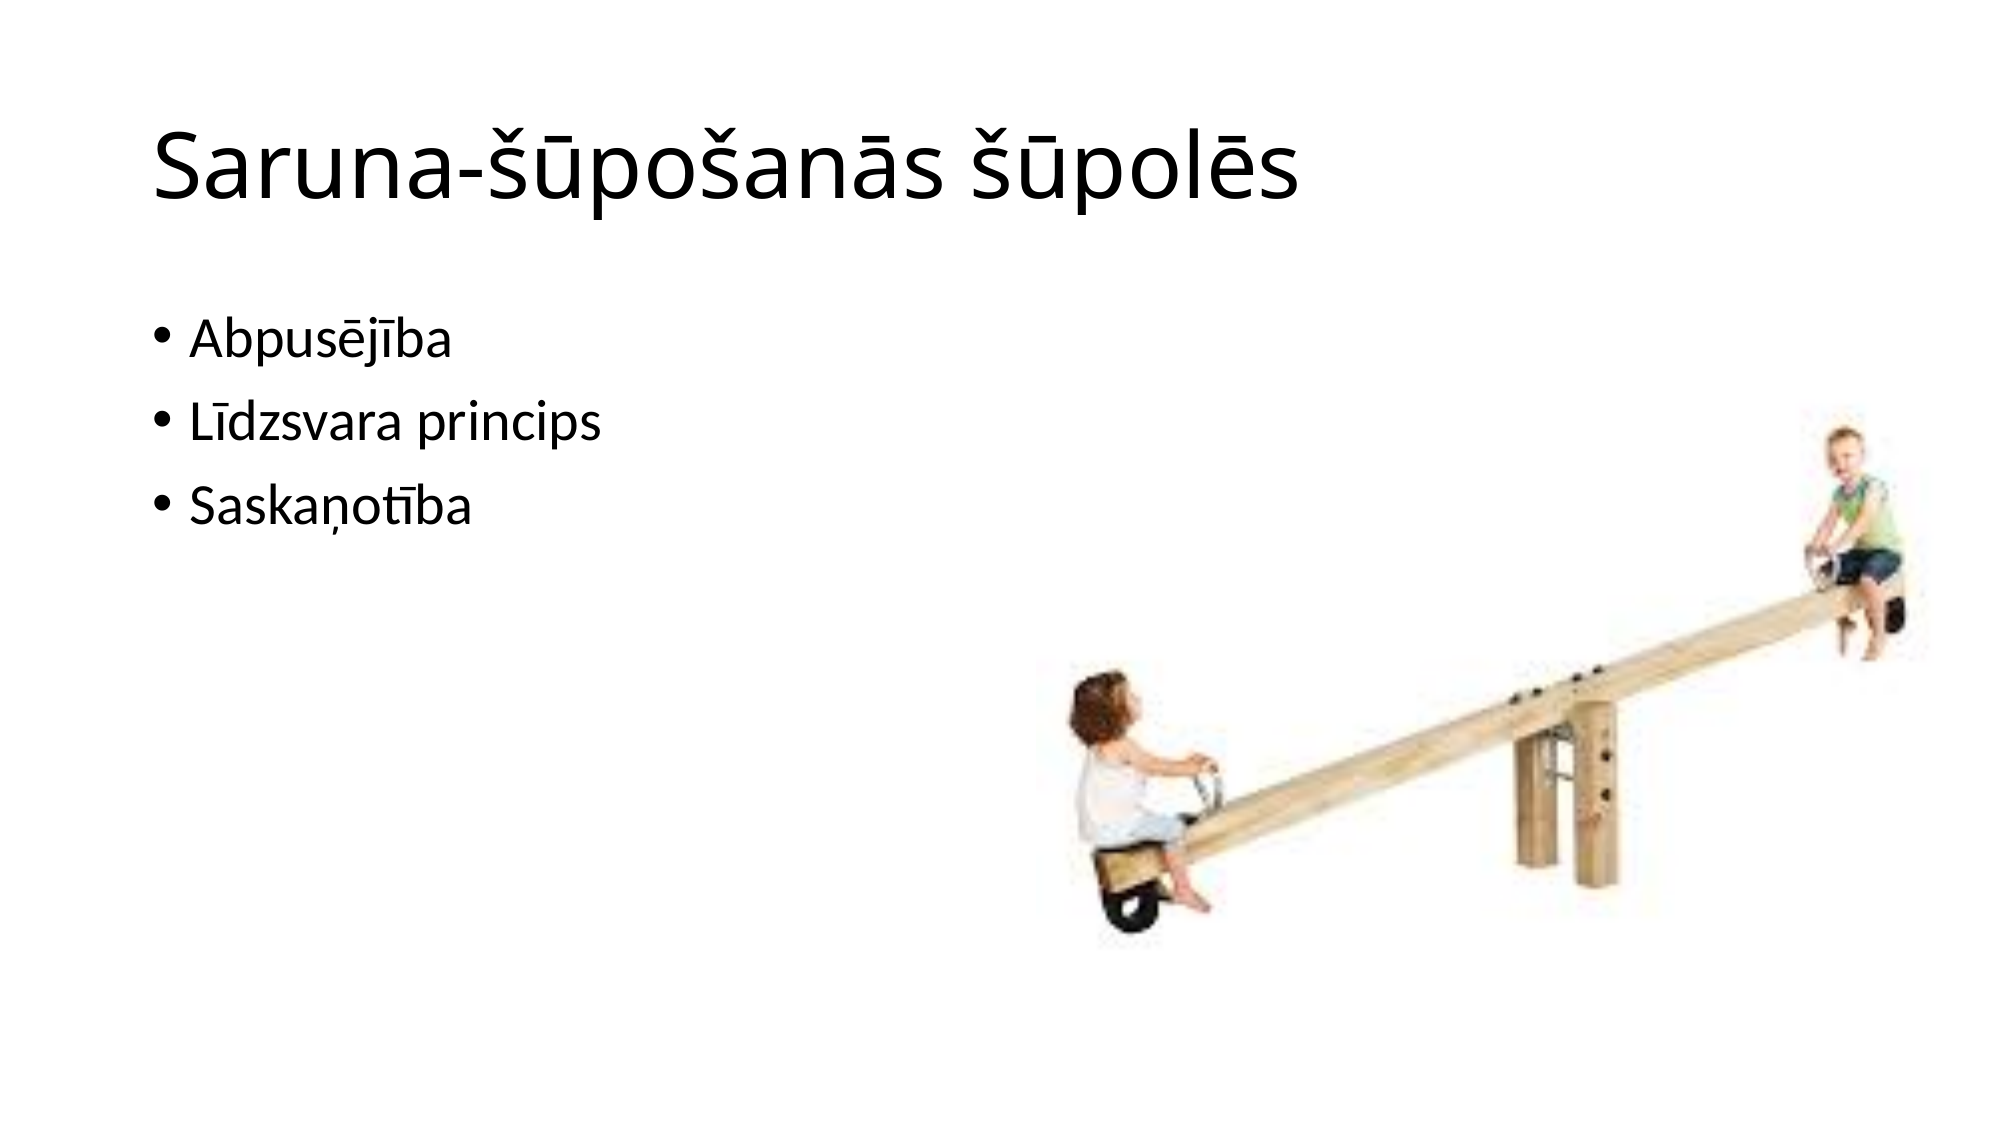

# Saruna-šūpošanās šūpolēs
Abpusējība
Līdzsvara princips
Saskaņotība